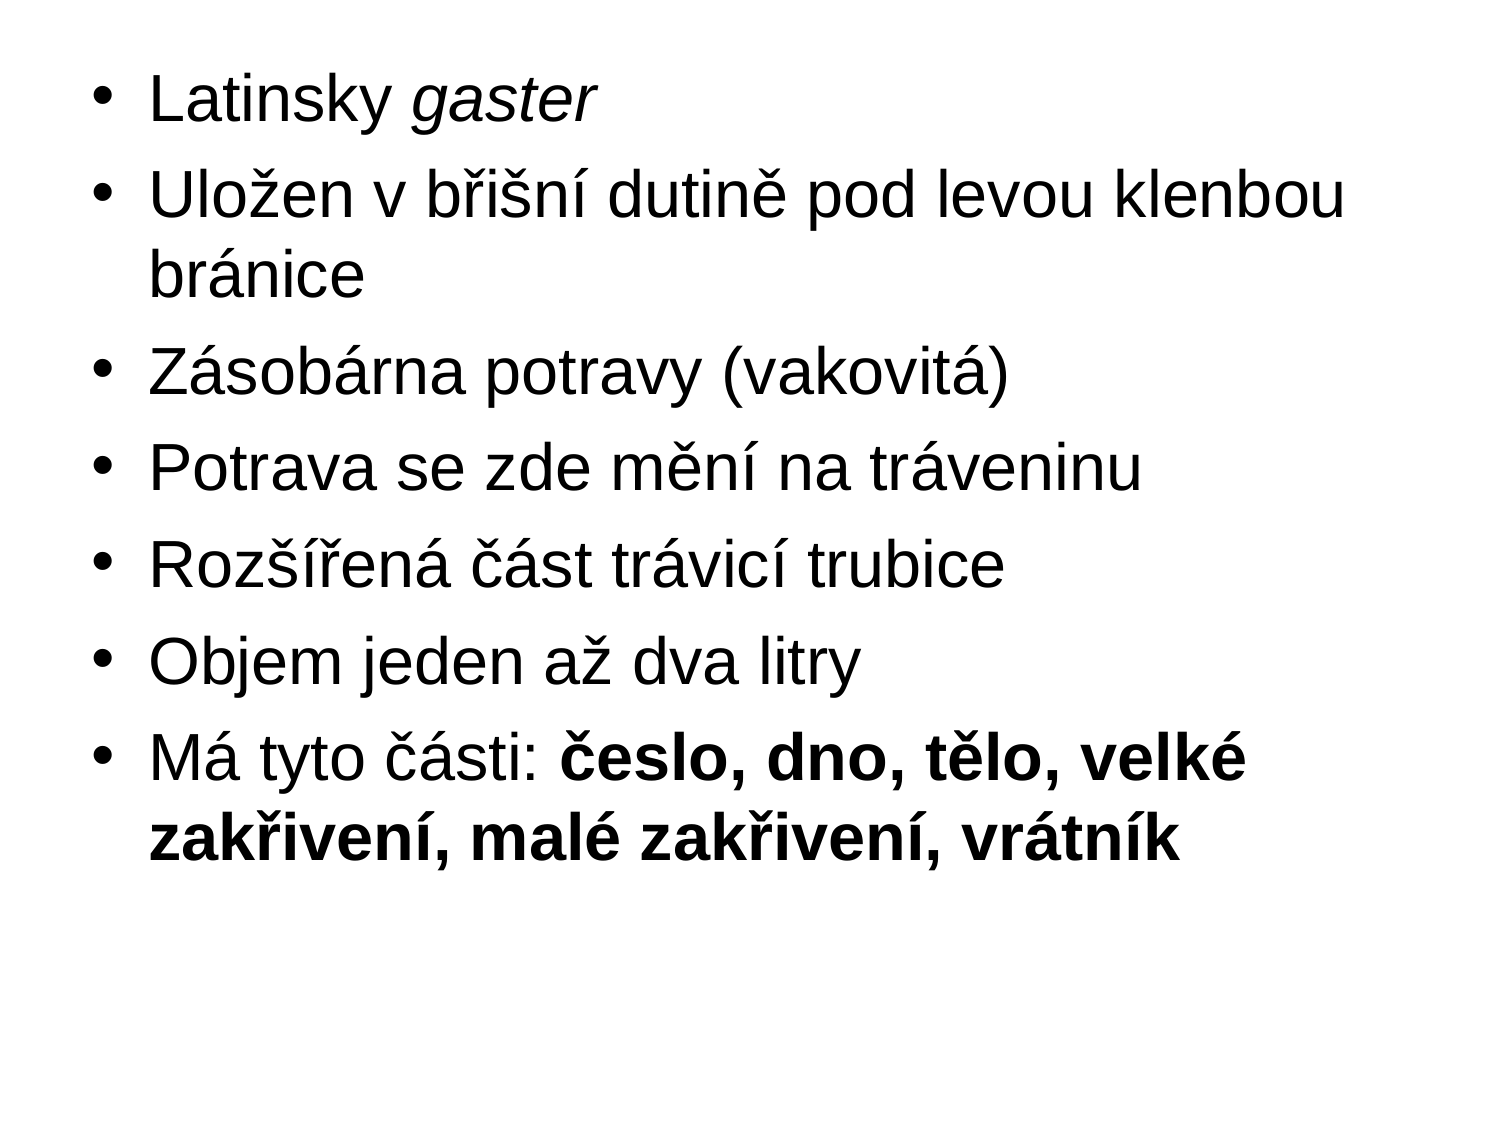

# Latinsky gaster
Uložen v břišní dutině pod levou klenbou bránice
Zásobárna potravy (vakovitá)
Potrava se zde mění na tráveninu
Rozšířená část trávicí trubice
Objem jeden až dva litry
Má tyto části: česlo, dno, tělo, velké zakřivení, malé zakřivení, vrátník